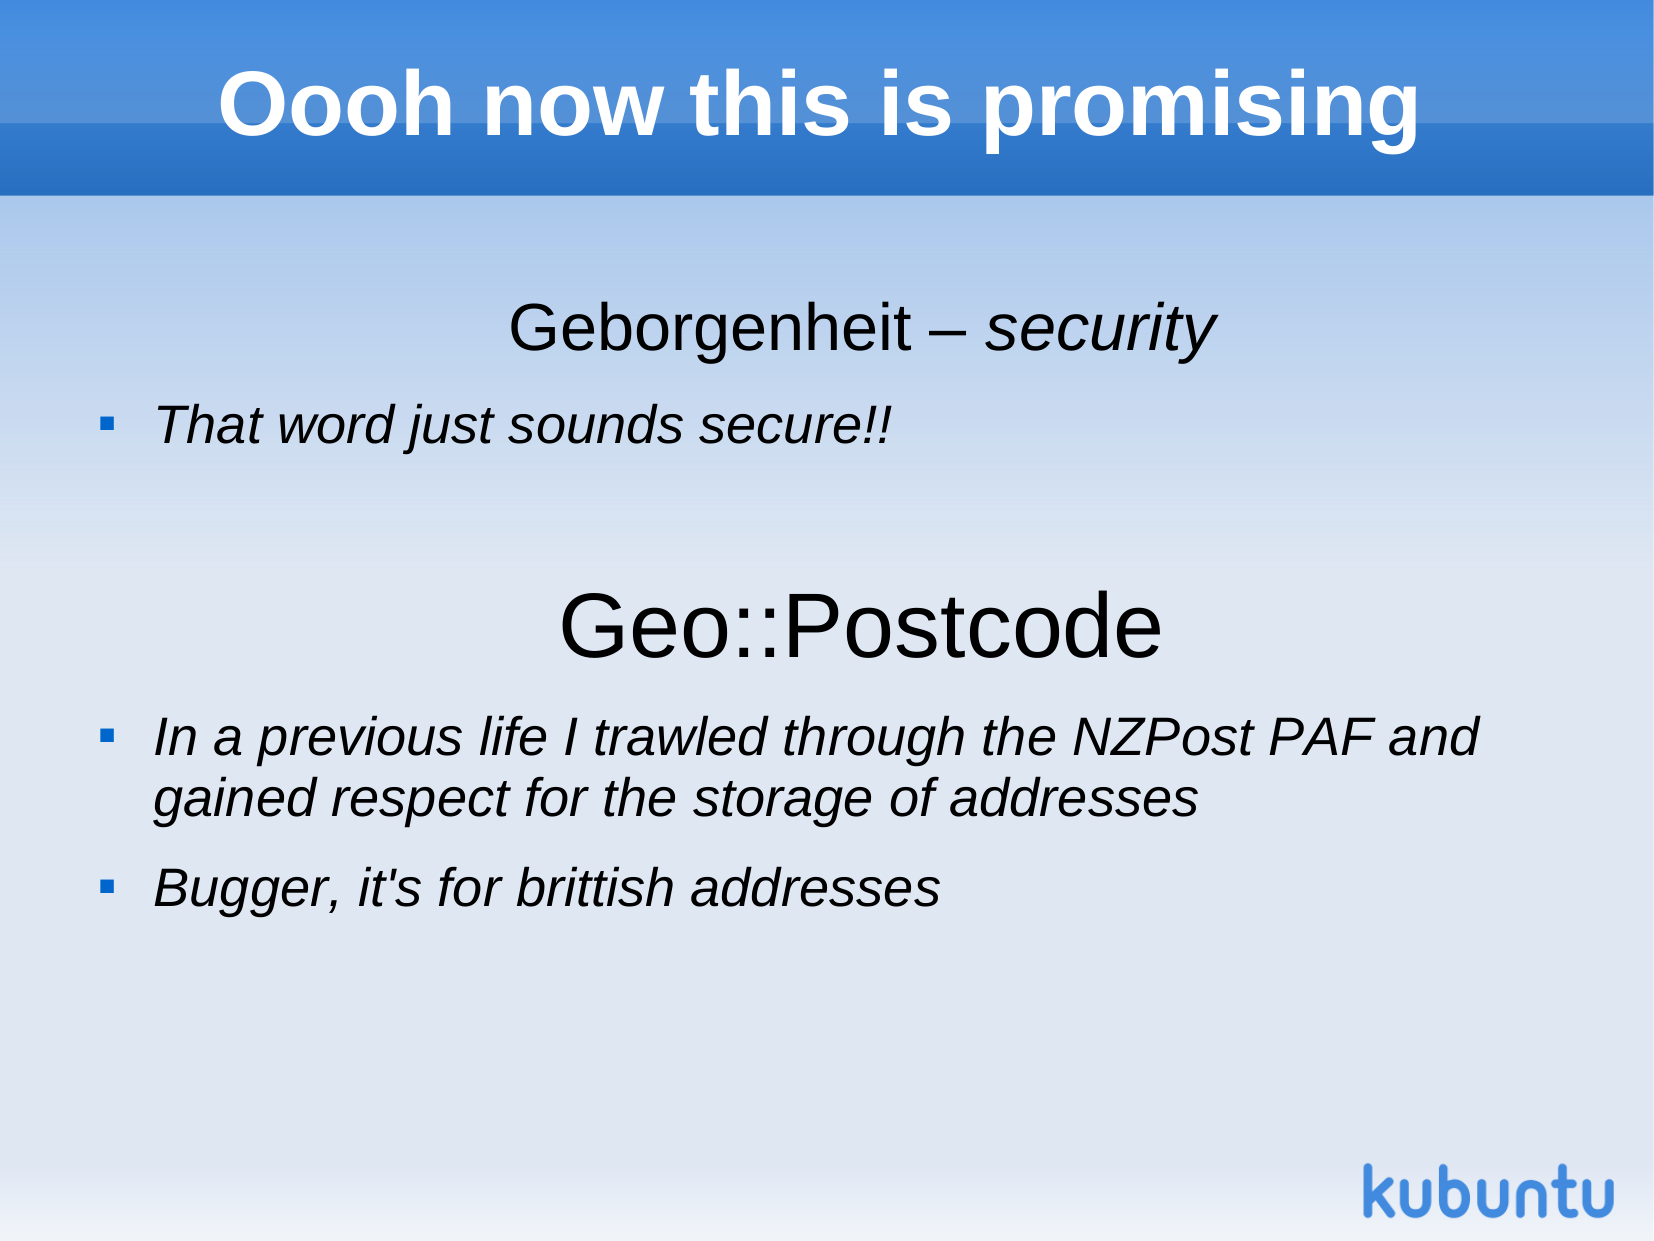

# Oooh now this is promising
Geborgenheit – security
That word just sounds secure!!
Geo::Postcode
In a previous life I trawled through the NZPost PAF and gained respect for the storage of addresses
Bugger, it's for brittish addresses